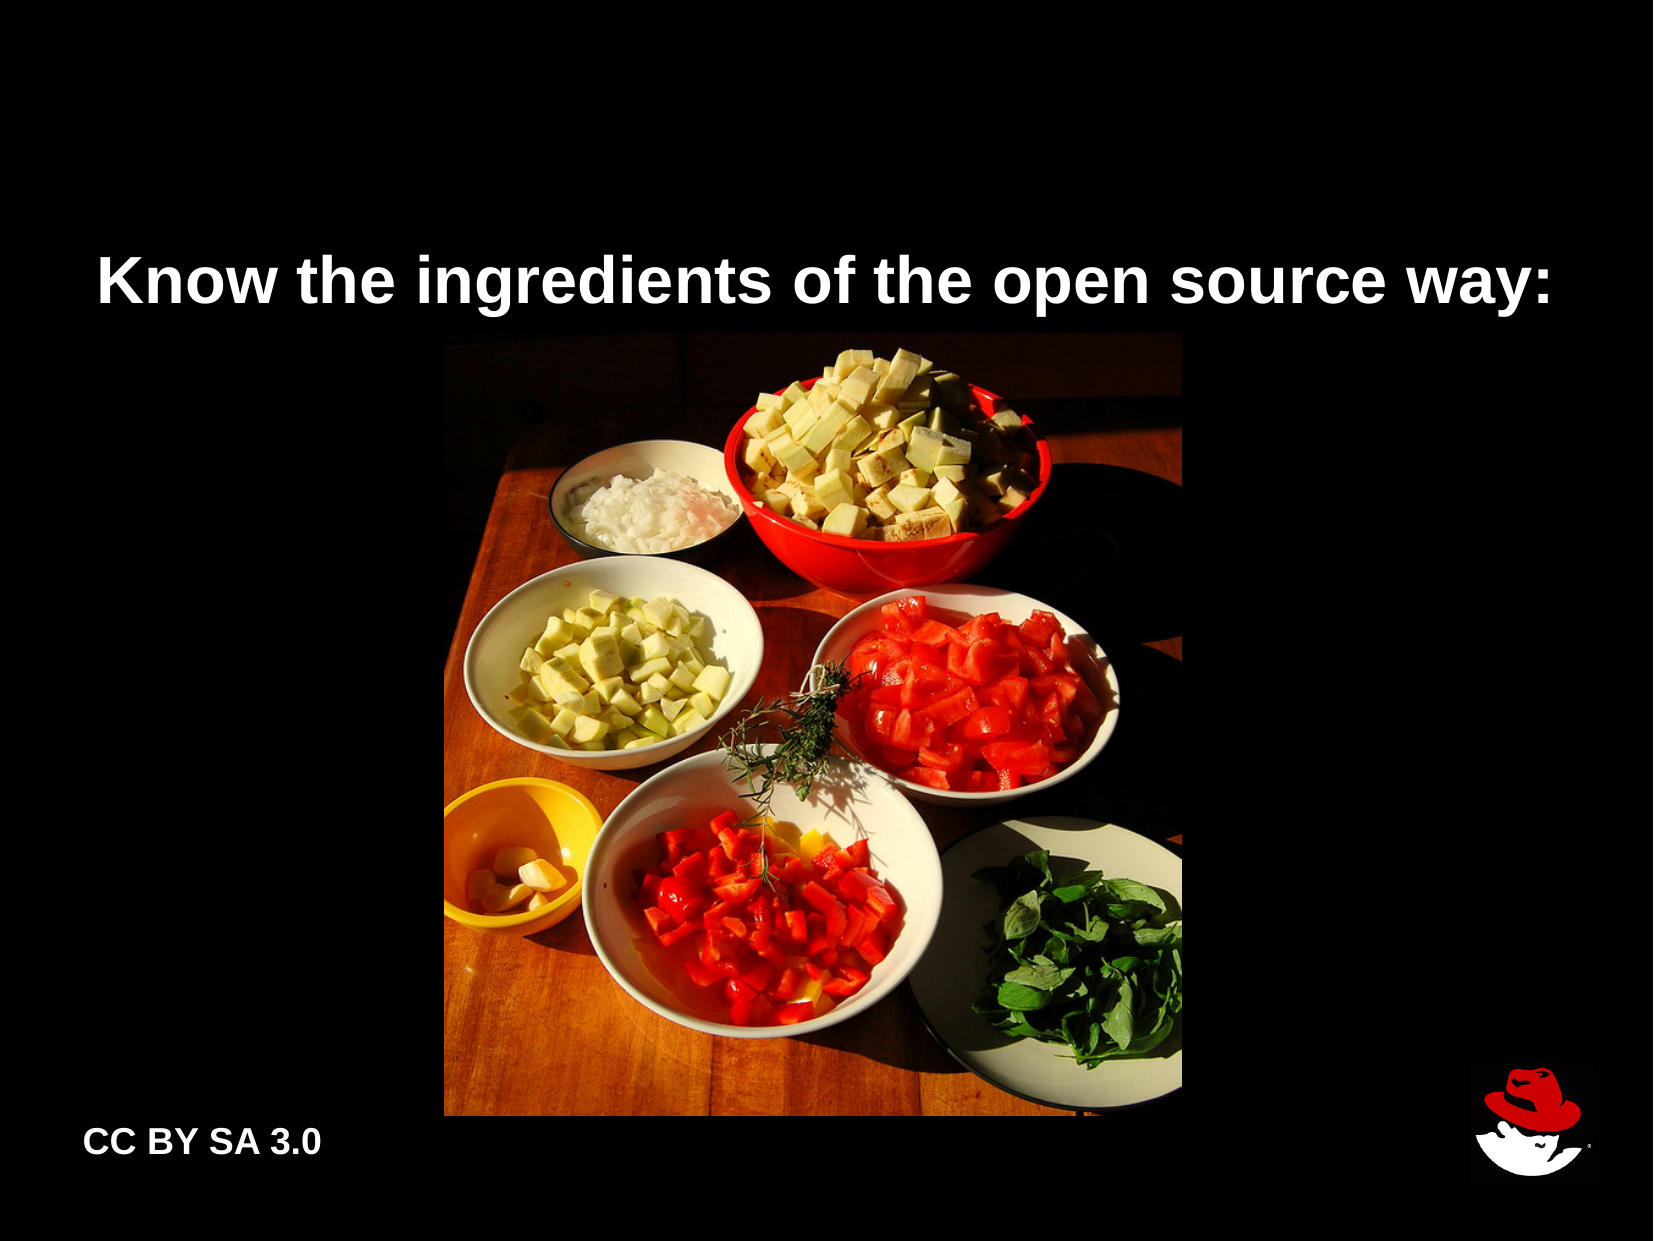

# Know the ingredients of the open source way:
CC BY SA 3.0